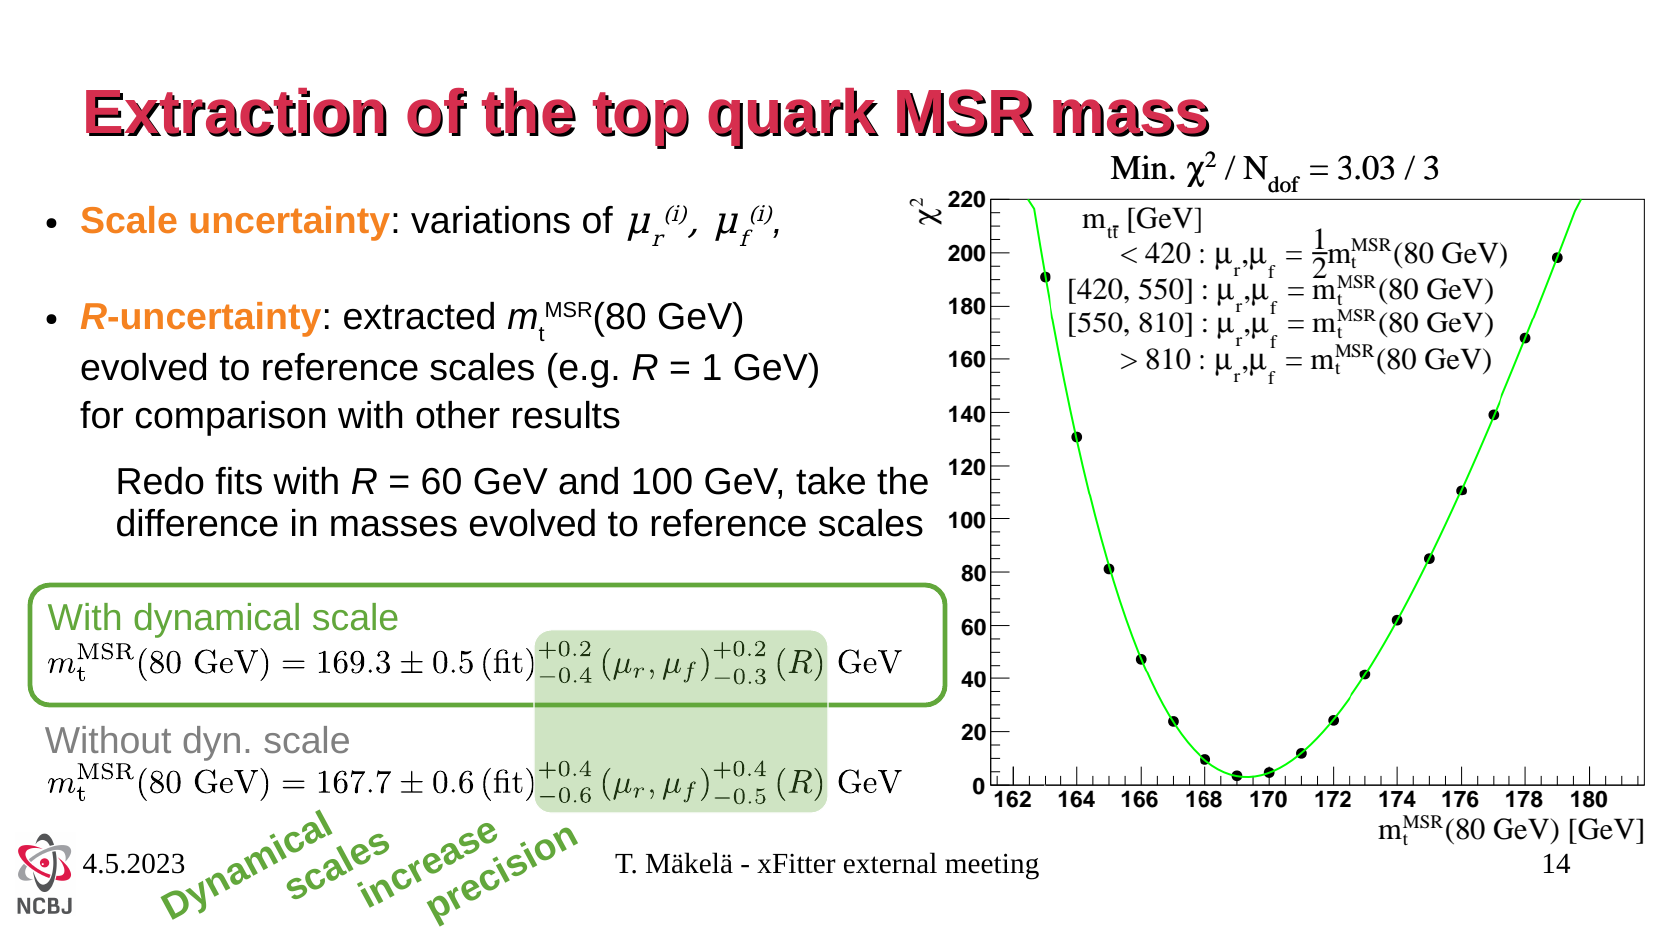

# Extraction of the top quark MSR mass
Scale uncertainty: variations of μr(i), μf(i),
R-uncertainty: extracted mtMSR(80 GeV)
evolved to reference scales (e.g. R = 1 GeV)
for comparison with other results
Redo fits with R = 60 GeV and 100 GeV, take the difference in masses evolved to reference scales
With dynamical scale
Without dyn. scale
Dynamical
 scales
 increase
 precision
4.5.2023
T. Mäkelä - xFitter external meeting
14